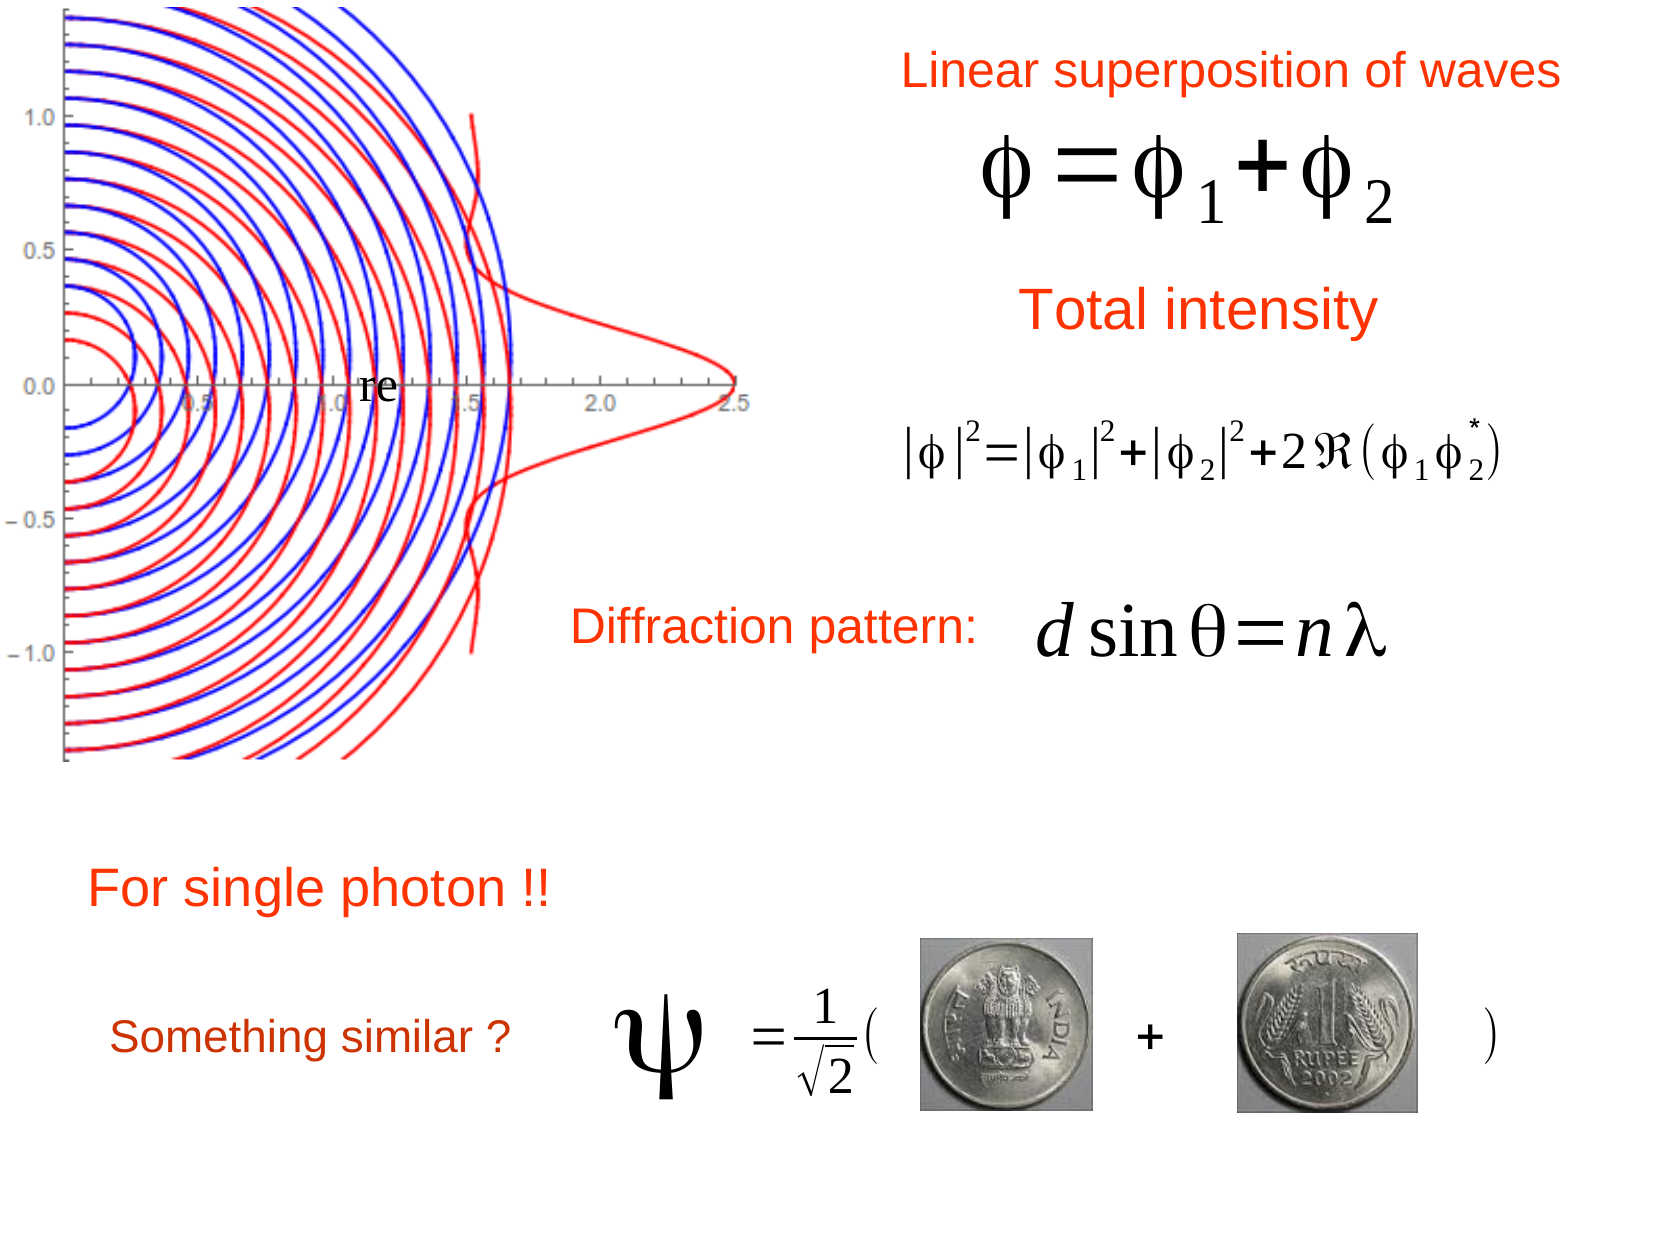

re
Linear superposition of waves
Total intensity
Diffraction pattern:
For single photon !!
Something similar ?